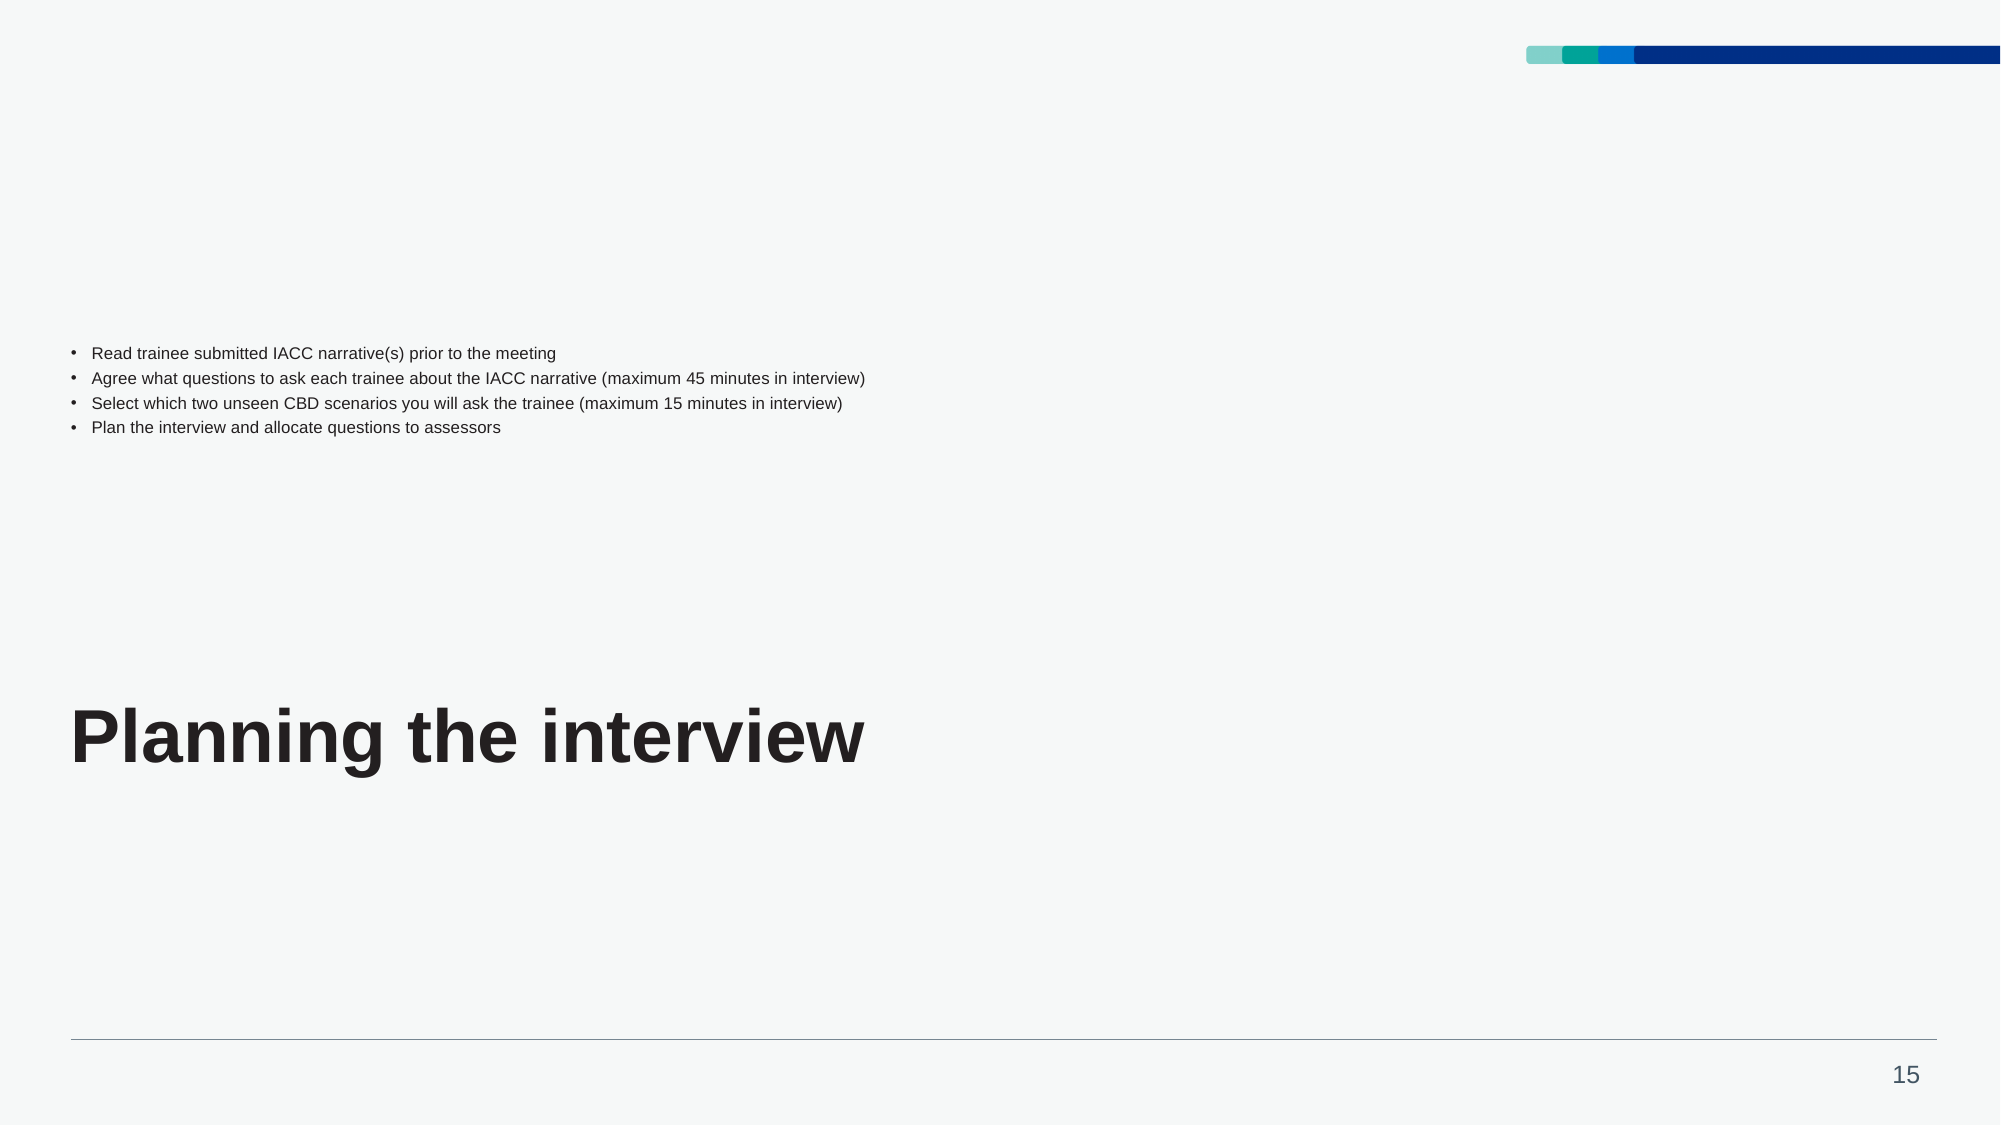

# Read trainee submitted IACC narrative(s) prior to the meeting
Agree what questions to ask each trainee about the IACC narrative (maximum 45 minutes in interview)
Select which two unseen CBD scenarios you will ask the trainee (maximum 15 minutes in interview)
Plan the interview and allocate questions to assessors
Planning the interview